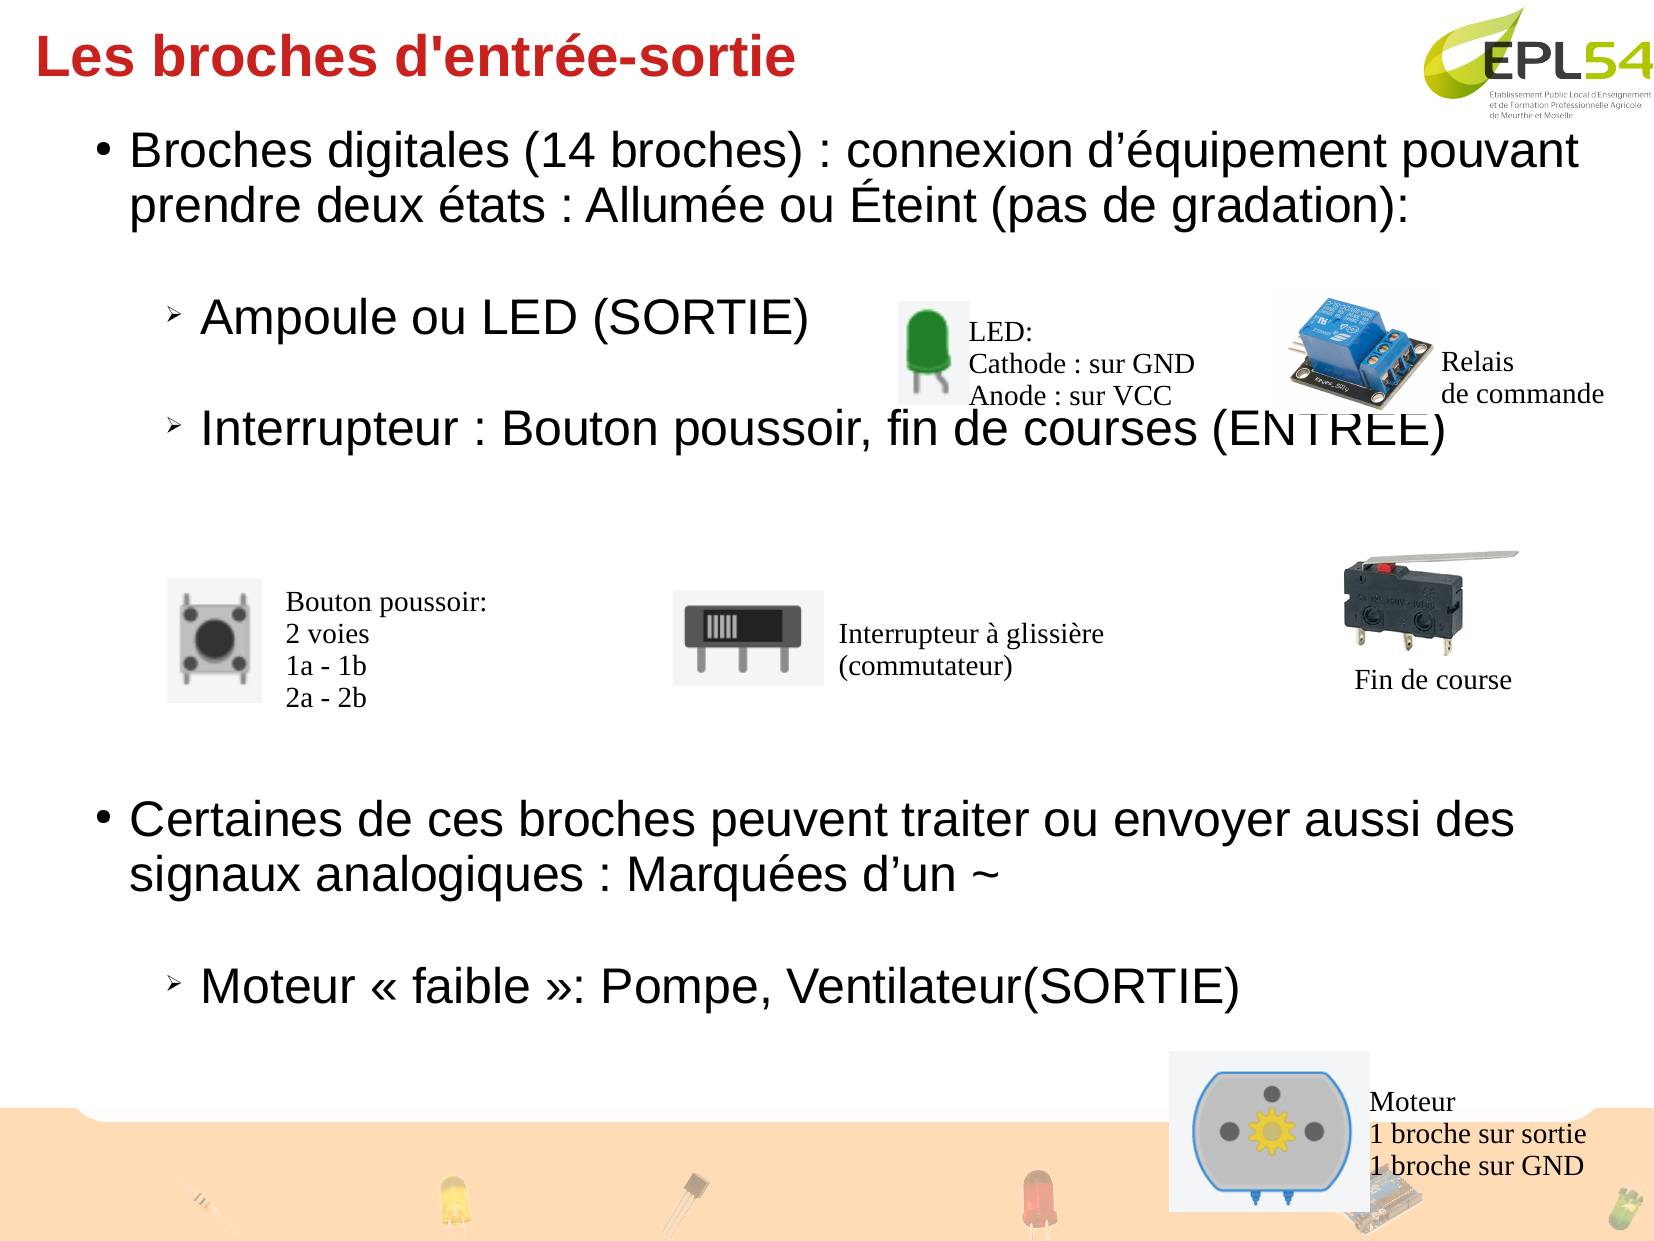

# Les broches d'entrée-sortie
Broches digitales (14 broches) : connexion d’équipement pouvant prendre deux états : Allumée ou Éteint (pas de gradation):
Ampoule ou LED (SORTIE)
Interrupteur : Bouton poussoir, fin de courses (ENTREE)
Certaines de ces broches peuvent traiter ou envoyer aussi des signaux analogiques : Marquées d’un ~
Moteur « faible »: Pompe, Ventilateur(SORTIE)
Relais
de commande
LED:
Cathode : sur GND
Anode : sur VCC
Fin de course
Bouton poussoir:
2 voies
1a - 1b
2a - 2b
Interrupteur à glissière
(commutateur)
Moteur
1 broche sur sortie
1 broche sur GND